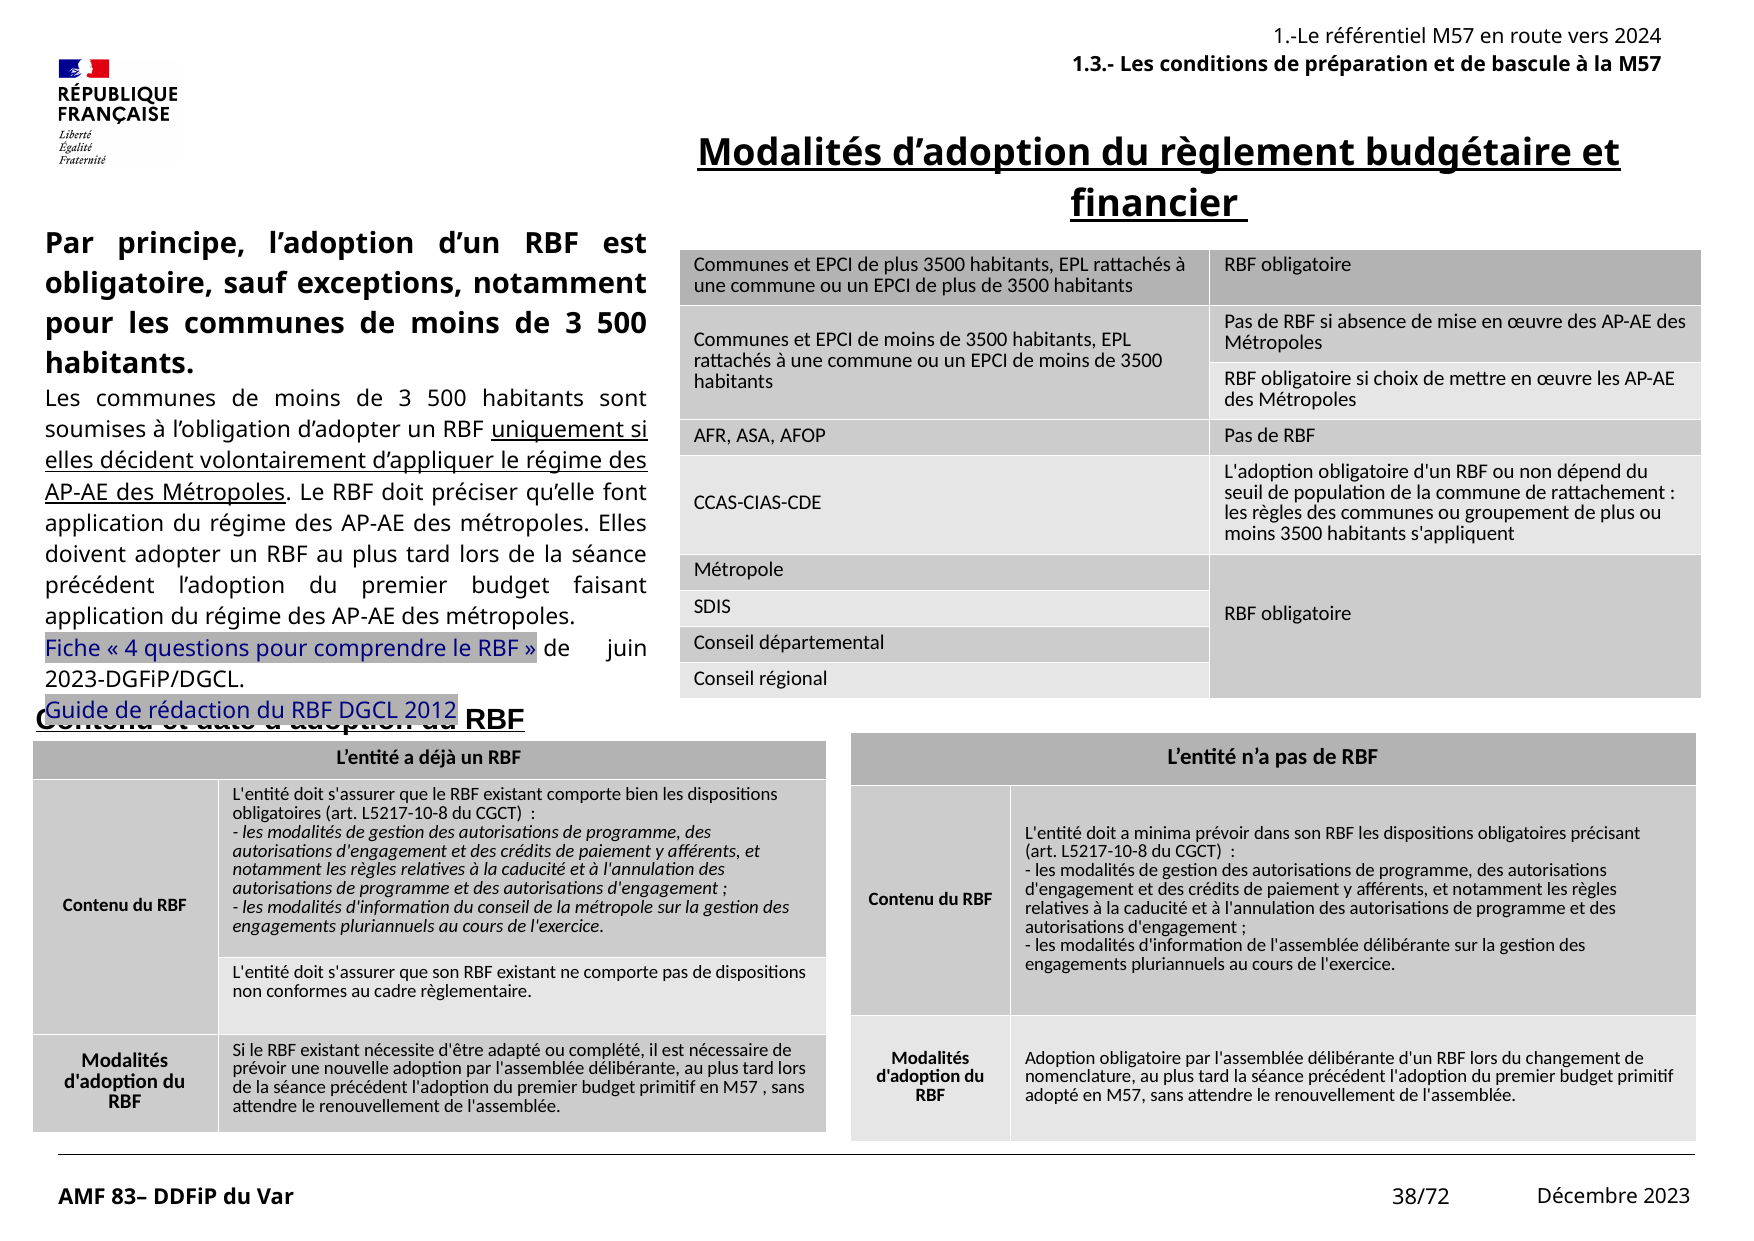

1.-Le référentiel M57 en route vers 2024
1.3.- Les conditions de préparation et de bascule à la M57
Modalités d’adoption du règlement budgétaire et financier
Par principe, l’adoption d’un RBF est obligatoire, sauf exceptions, notamment pour les communes de moins de 3 500 habitants.
Les communes de moins de 3 500 habitants sont soumises à l’obligation d’adopter un RBF uniquement si elles décident volontairement d’appliquer le régime des AP-AE des Métropoles. Le RBF doit préciser qu’elle font application du régime des AP-AE des métropoles. Elles doivent adopter un RBF au plus tard lors de la séance précédent l’adoption du premier budget faisant application du régime des AP-AE des métropoles.
Fiche « 4 questions pour comprendre le RBF » de juin 2023-DGFiP/DGCL.
Guide de rédaction du RBF DGCL 2012
| Communes et EPCI de plus 3500 habitants, EPL rattachés à une commune ou un EPCI de plus de 3500 habitants | RBF obligatoire |
| --- | --- |
| Communes et EPCI de moins de 3500 habitants, EPL rattachés à une commune ou un EPCI de moins de 3500 habitants | Pas de RBF si absence de mise en œuvre des AP-AE des Métropoles |
| | RBF obligatoire si choix de mettre en œuvre les AP-AE des Métropoles |
| AFR, ASA, AFOP | Pas de RBF |
| CCAS-CIAS-CDE | L'adoption obligatoire d'un RBF ou non dépend du seuil de population de la commune de rattachement : les règles des communes ou groupement de plus ou moins 3500 habitants s'appliquent |
| Métropole | RBF obligatoire |
| SDIS | |
| Conseil départemental | |
| Conseil régional | |
Contenu et date d’adoption du RBF
| L’entité n’a pas de RBF | |
| --- | --- |
| Contenu du RBF | L'entité doit a minima prévoir dans son RBF les dispositions obligatoires précisant (art. L5217-10-8 du CGCT) : - les modalités de gestion des autorisations de programme, des autorisations d'engagement et des crédits de paiement y afférents, et notamment les règles relatives à la caducité et à l'annulation des autorisations de programme et des autorisations d'engagement ; - les modalités d'information de l'assemblée délibérante sur la gestion des engagements pluriannuels au cours de l'exercice. |
| Modalités d'adoption du RBF | Adoption obligatoire par l'assemblée délibérante d'un RBF lors du changement de nomenclature, au plus tard la séance précédent l'adoption du premier budget primitif adopté en M57, sans attendre le renouvellement de l'assemblée. |
| L’entité a déjà un RBF | |
| --- | --- |
| Contenu du RBF | L'entité doit s'assurer que le RBF existant comporte bien les dispositions obligatoires (art. L5217-10-8 du CGCT) : - les modalités de gestion des autorisations de programme, des autorisations d'engagement et des crédits de paiement y afférents, et notamment les règles relatives à la caducité et à l'annulation des autorisations de programme et des autorisations d'engagement ; - les modalités d'information du conseil de la métropole sur la gestion des engagements pluriannuels au cours de l'exercice. |
| | L'entité doit s'assurer que son RBF existant ne comporte pas de dispositions non conformes au cadre règlementaire. |
| Modalités d'adoption du RBF | Si le RBF existant nécessite d'être adapté ou complété, il est nécessaire de prévoir une nouvelle adoption par l'assemblée délibérante, au plus tard lors de la séance précédent l'adoption du premier budget primitif en M57 , sans attendre le renouvellement de l'assemblée. |